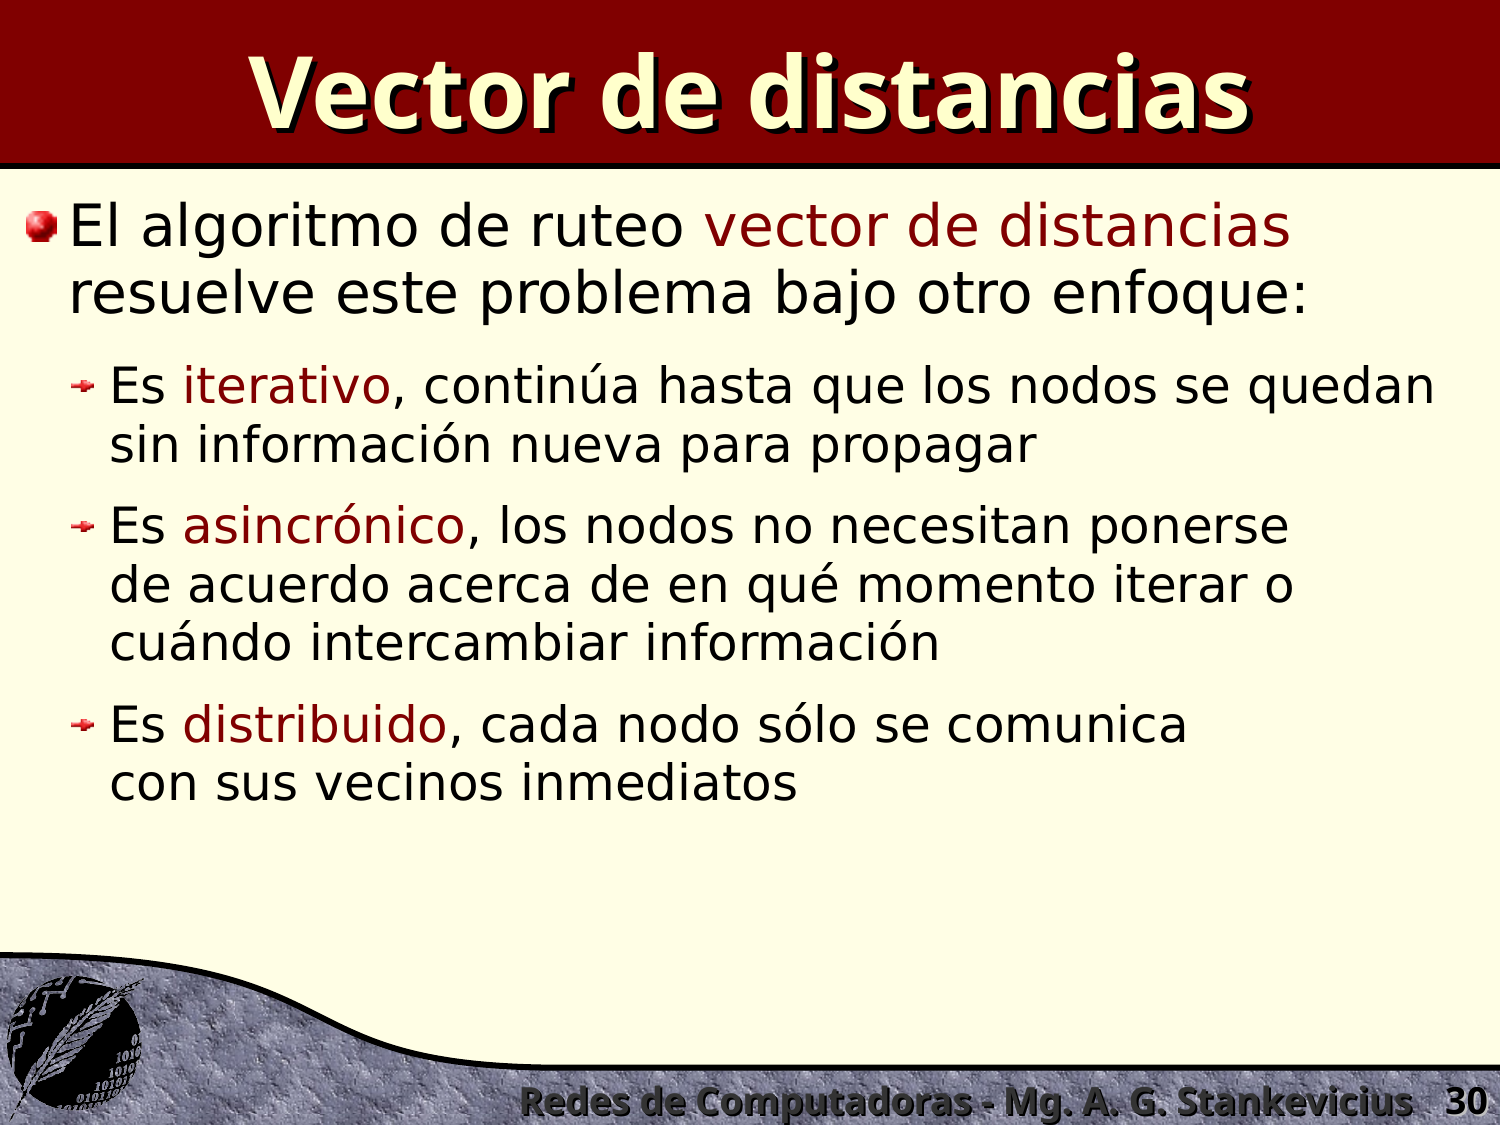

# Vector de distancias
El algoritmo de ruteo vector de distancias resuelve este problema bajo otro enfoque:
Es iterativo, continúa hasta que los nodos se quedan sin información nueva para propagar
Es asincrónico, los nodos no necesitan ponerse
de acuerdo acerca de en qué momento iterar o cuándo intercambiar información
Es distribuido, cada nodo sólo se comunica
con sus vecinos inmediatos
30